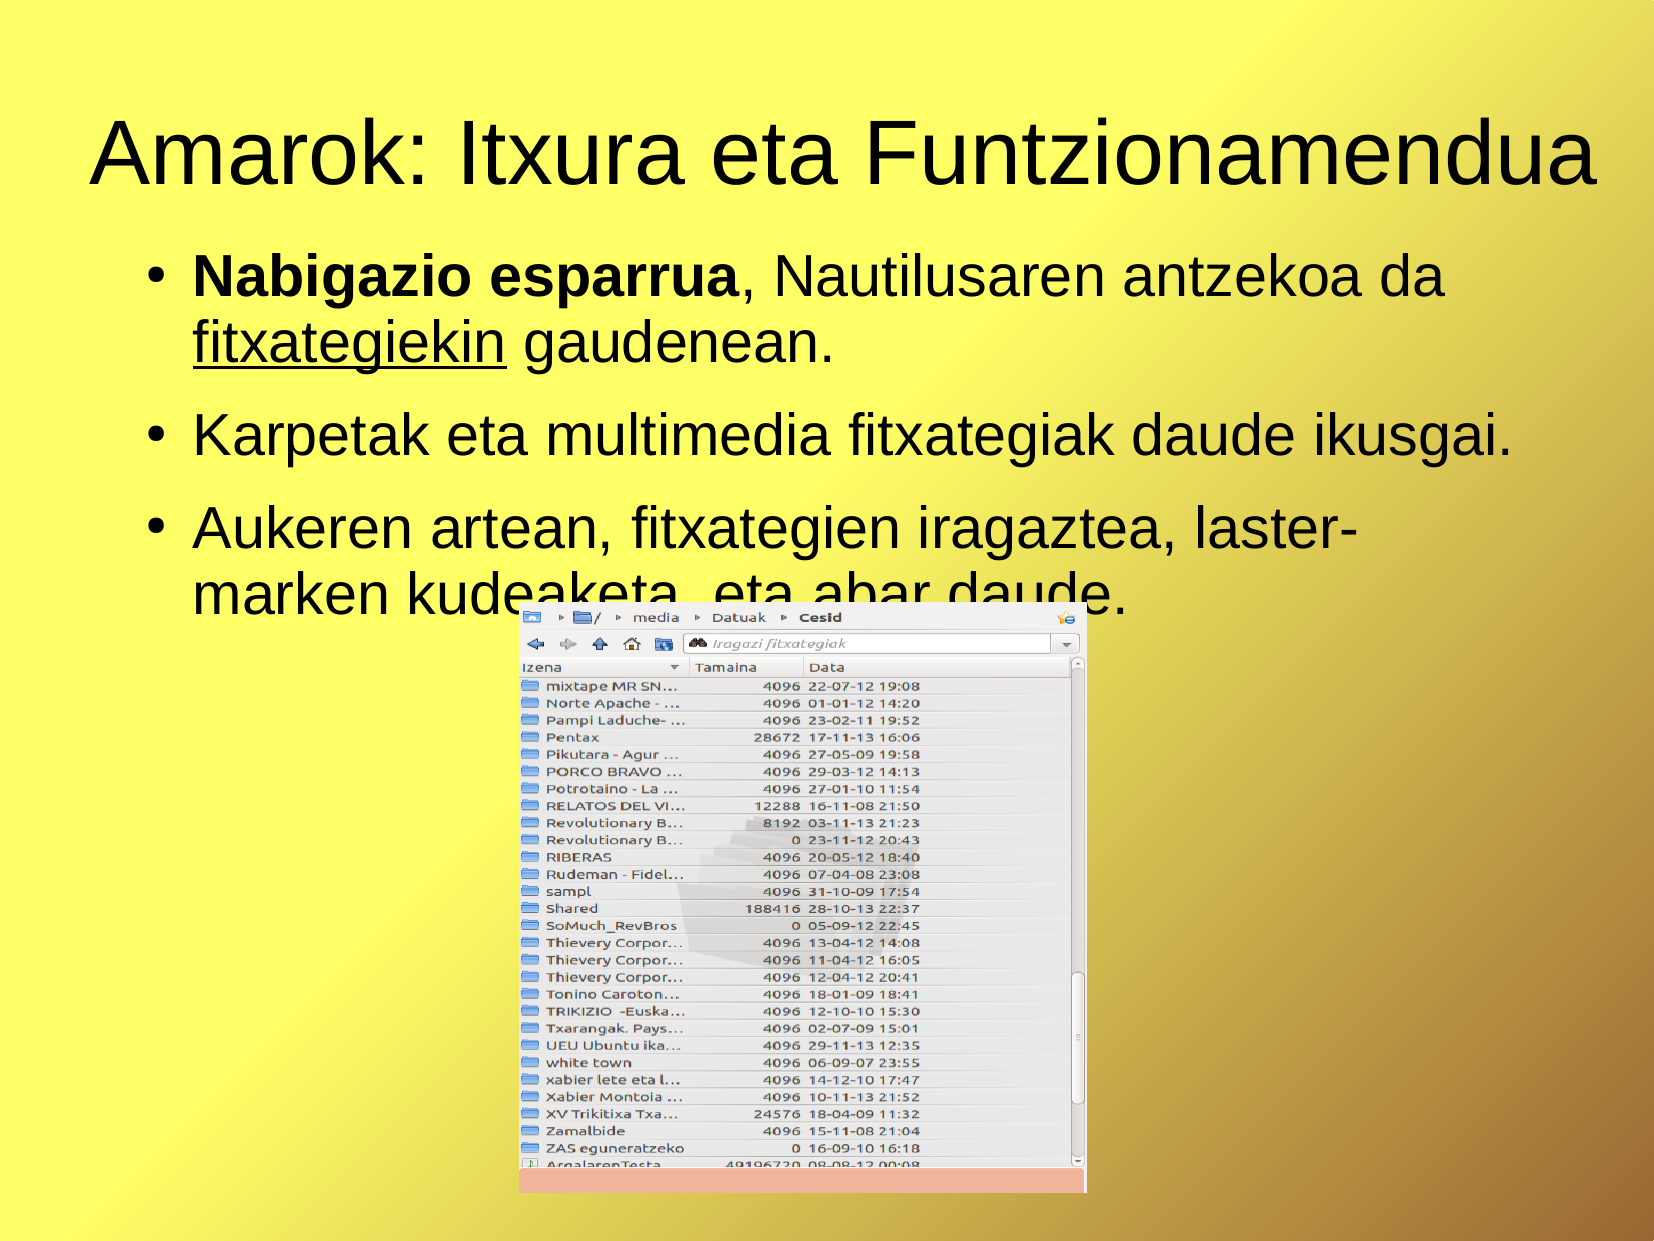

# Amarok: Itxura eta Funtzionamendua
Nabigazio esparrua, Nautilusaren antzekoa da fitxategiekin gaudenean.
Karpetak eta multimedia fitxategiak daude ikusgai.
Aukeren artean, fitxategien iragaztea, laster-marken kudeaketa, eta abar daude.